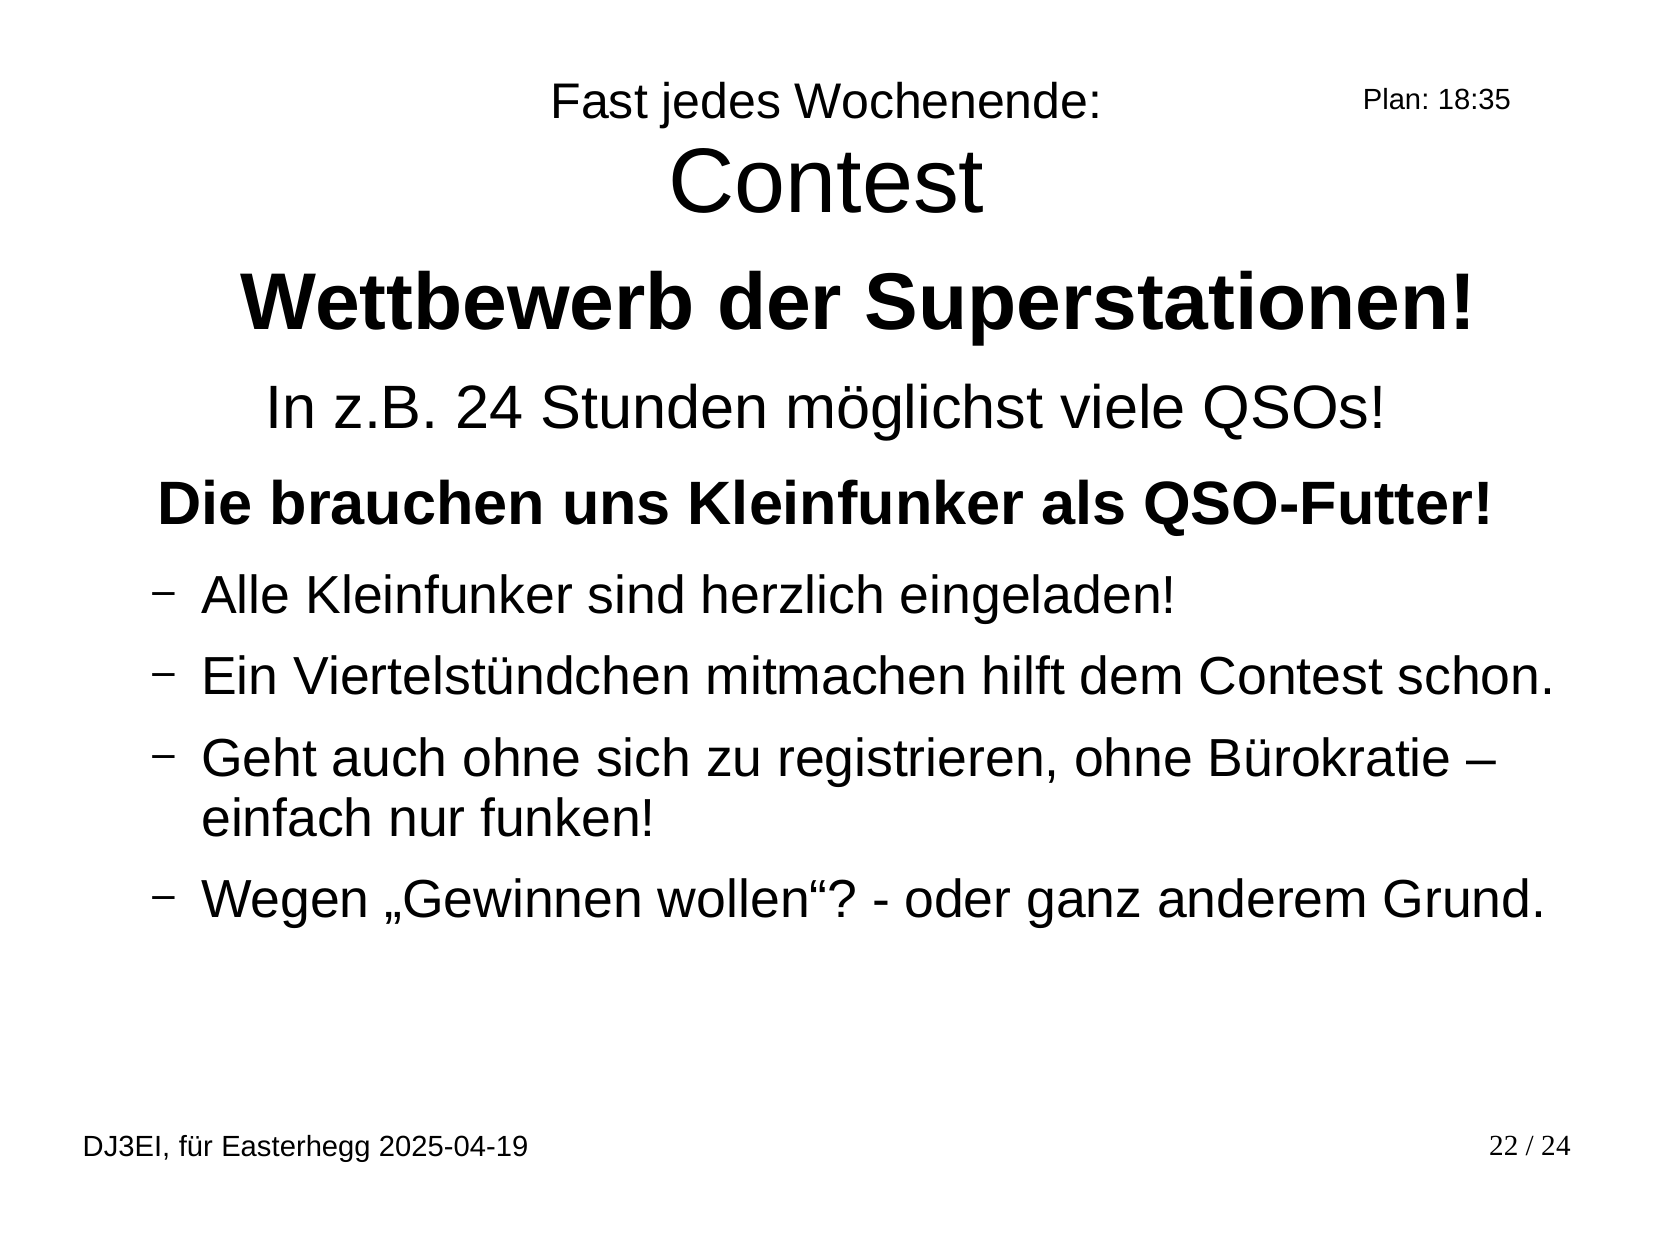

# Fast jedes Wochenende: Contest
Plan: 18:35
Wettbewerb der Superstationen!
In z.B. 24 Stunden möglichst viele QSOs!
Die brauchen uns Kleinfunker als QSO-Futter!
Alle Kleinfunker sind herzlich eingeladen!
Ein Viertelstündchen mitmachen hilft dem Contest schon.
Geht auch ohne sich zu registrieren, ohne Bürokratie –
einfach nur funken!
Wegen „Gewinnen wollen“? - oder ganz anderem Grund.
22